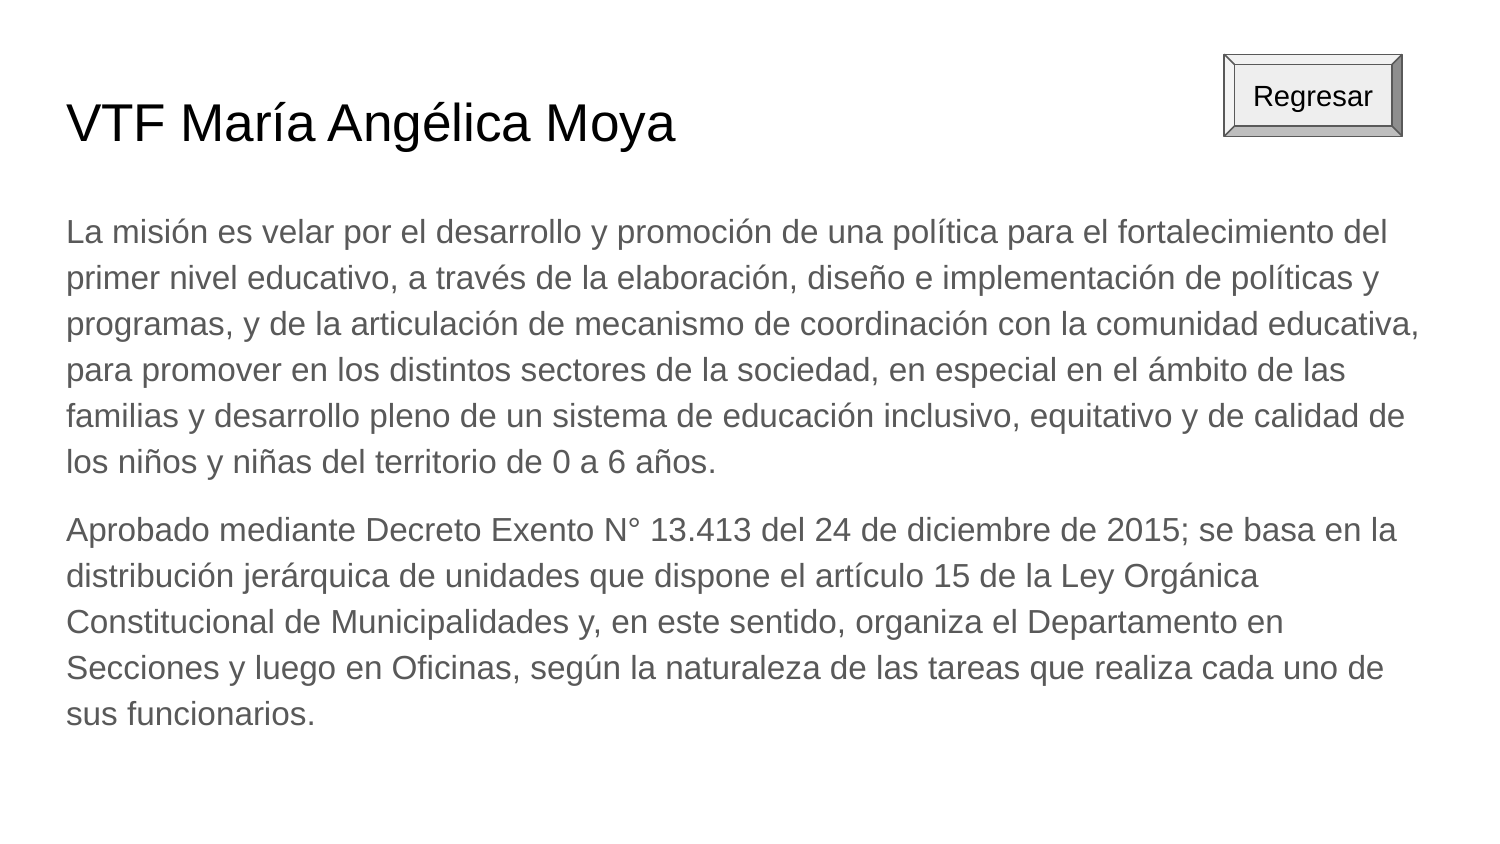

Regresar
# VTF María Angélica Moya
La misión es velar por el desarrollo y promoción de una política para el fortalecimiento del primer nivel educativo, a través de la elaboración, diseño e implementación de políticas y programas, y de la articulación de mecanismo de coordinación con la comunidad educativa, para promover en los distintos sectores de la sociedad, en especial en el ámbito de las familias y desarrollo pleno de un sistema de educación inclusivo, equitativo y de calidad de los niños y niñas del territorio de 0 a 6 años.
Aprobado mediante Decreto Exento N° 13.413 del 24 de diciembre de 2015; se basa en la distribución jerárquica de unidades que dispone el artículo 15 de la Ley Orgánica Constitucional de Municipalidades y, en este sentido, organiza el Departamento en Secciones y luego en Oficinas, según la naturaleza de las tareas que realiza cada uno de sus funcionarios.